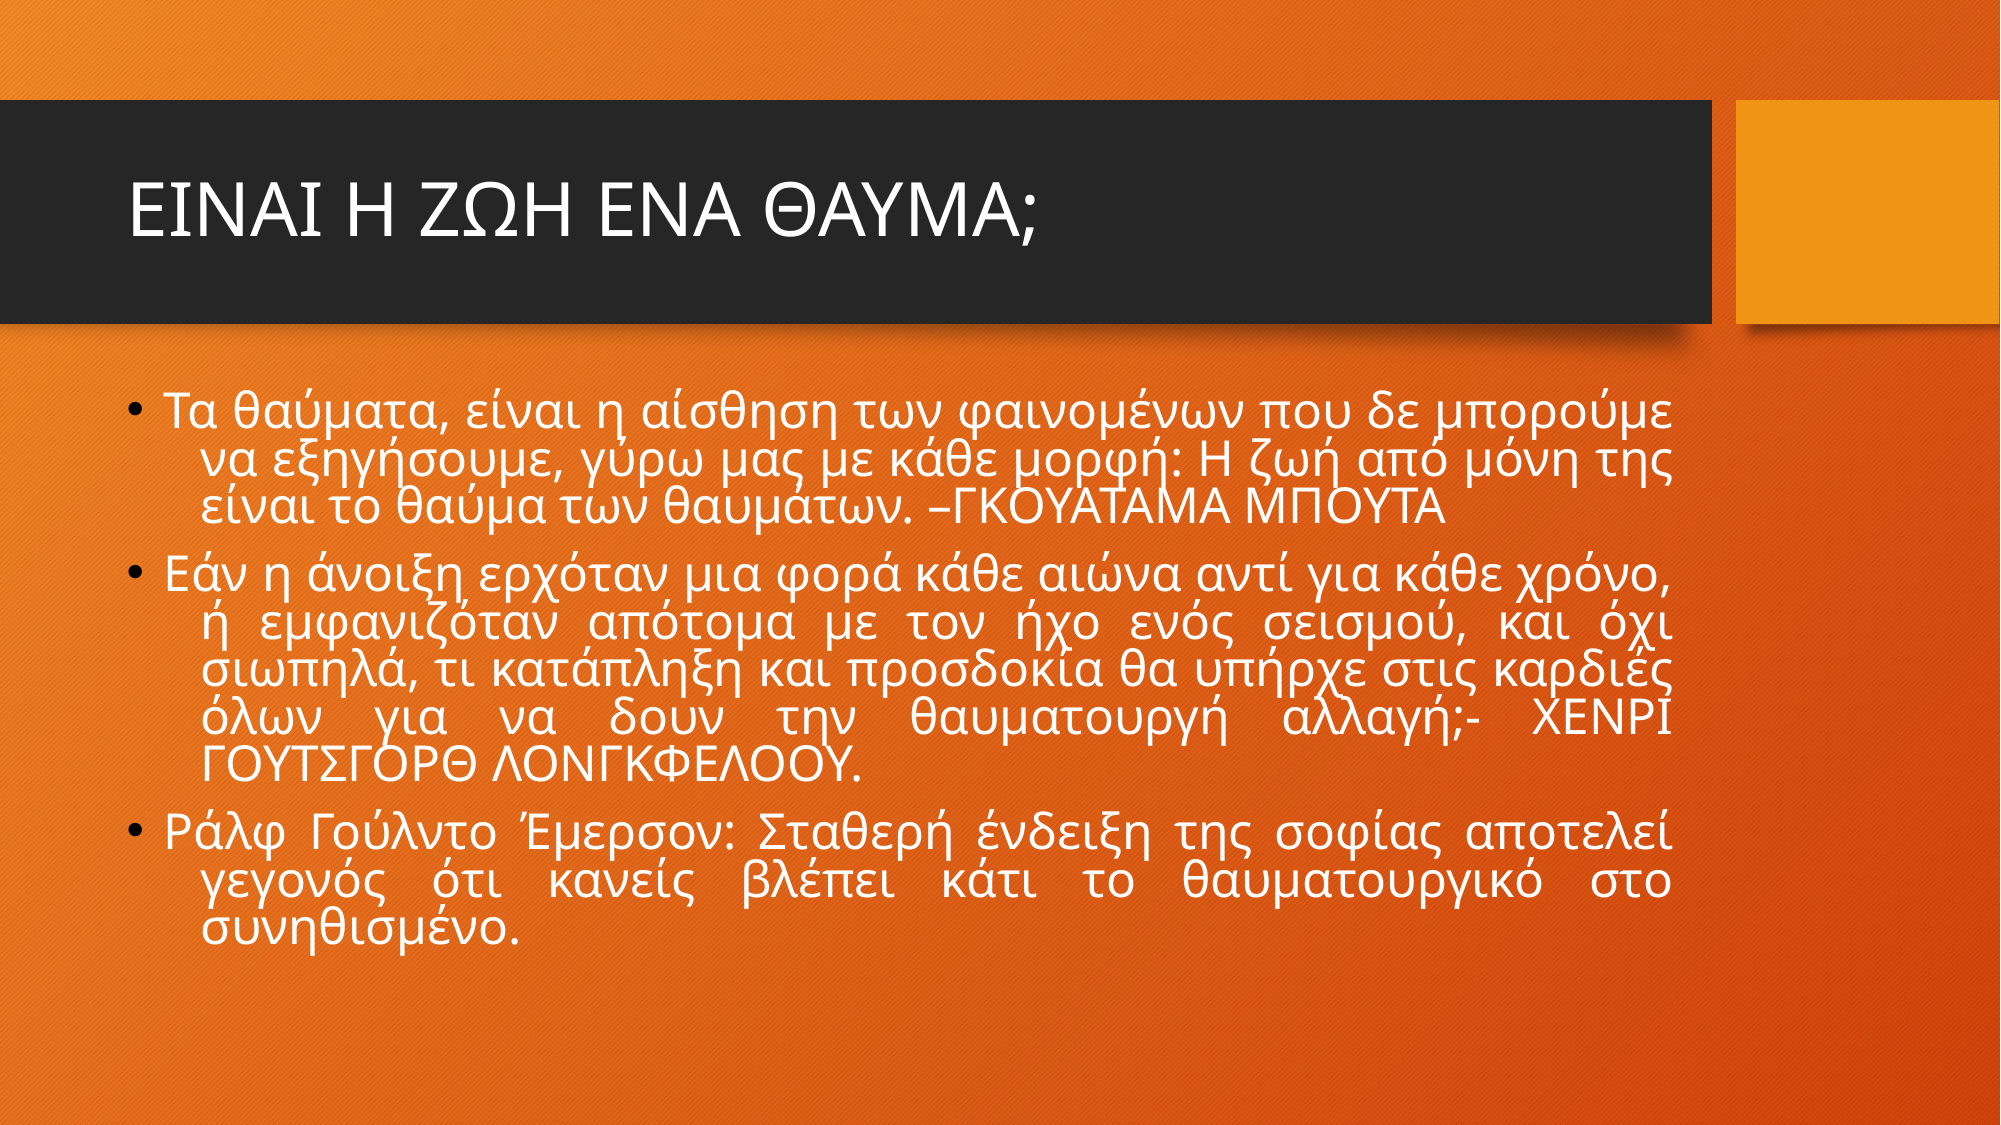

# ΕΙΝΑΙ Η ΖΩΗ ΕΝΑ ΘΑΥΜΑ;
Τα θαύματα, είναι η αίσθηση των φαινομένων που δε μπορούμε να εξηγήσουμε, γύρω μας με κάθε μορφή: Η ζωή από μόνη της είναι το θαύμα των θαυμάτων. –ΓΚΟΥΑΤΑΜΑ ΜΠΟΥΤΑ
Εάν η άνοιξη ερχόταν μια φορά κάθε αιώνα αντί για κάθε χρόνο, ή εμφανιζόταν απότομα με τον ήχο ενός σεισμού, και όχι σιωπηλά, τι κατάπληξη και προσδοκία θα υπήρχε στις καρδιές όλων για να δουν την θαυματουργή αλλαγή;- ΧΕΝΡΙ ΓΟΥΤΣΓΟΡΘ ΛΟΝΓΚΦΕΛΟΟΥ.
Ράλφ Γούλντο Έμερσον: Σταθερή ένδειξη της σοφίας αποτελεί γεγονός ότι κανείς βλέπει κάτι το θαυματουργικό στο συνηθισμένο.